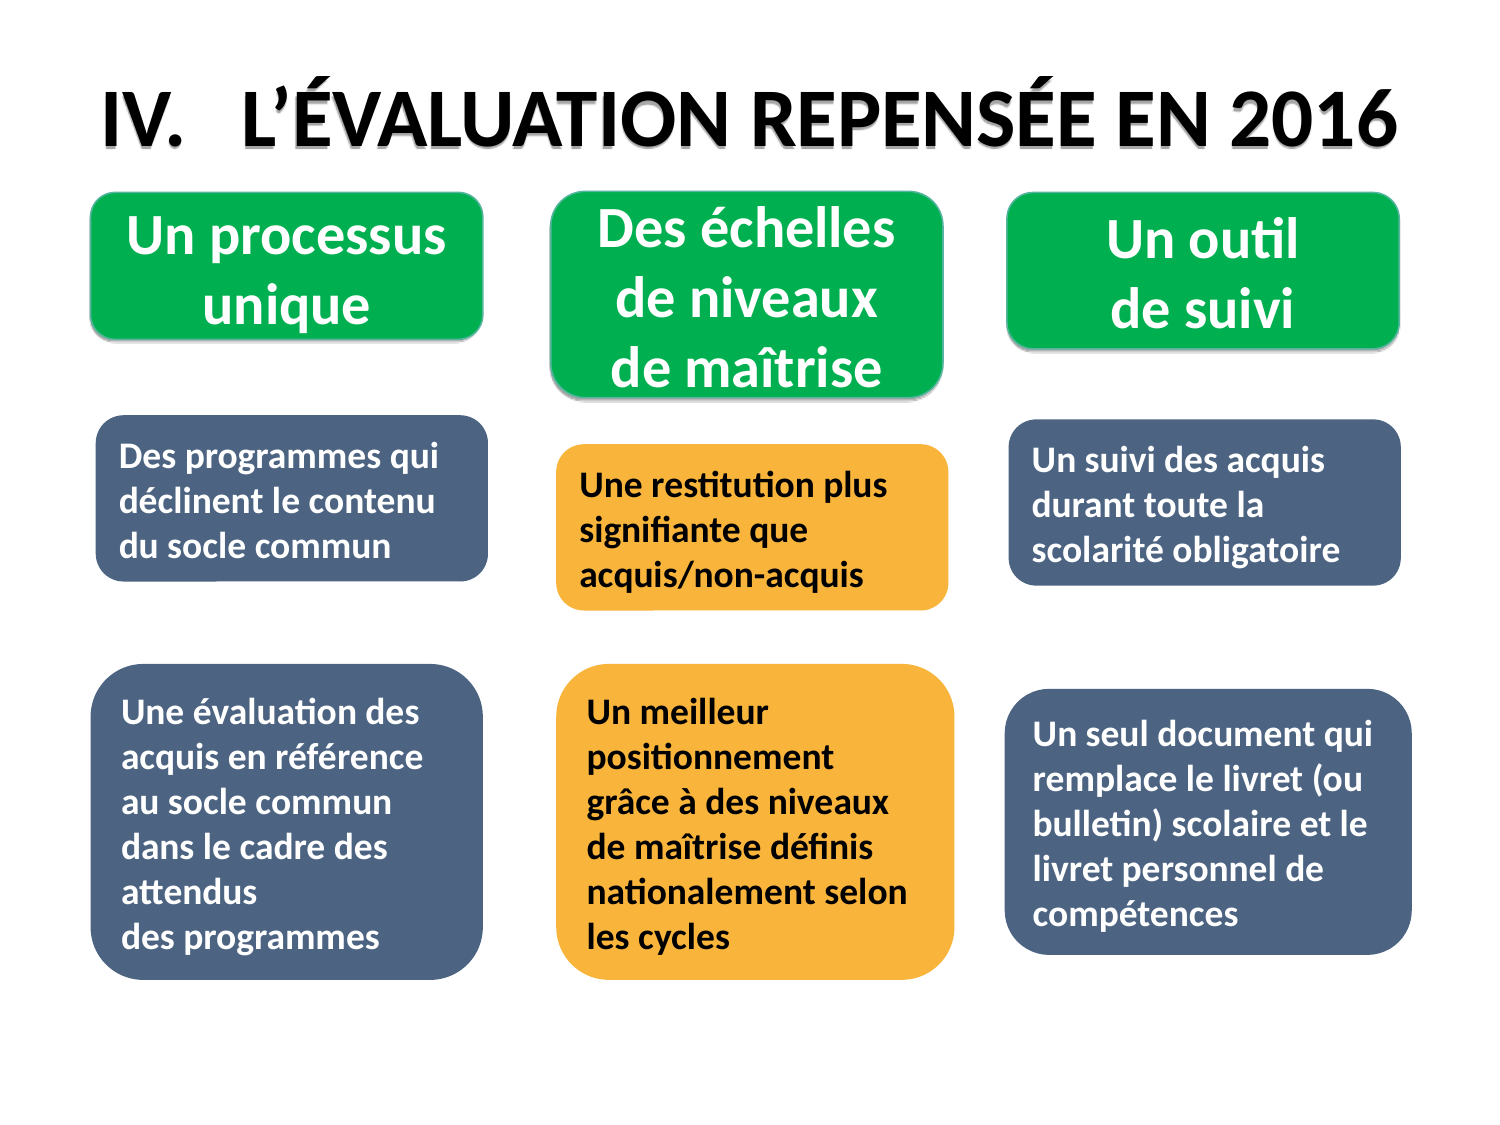

# L’ÉVALUATION REPENSÉE EN 2016
Des échelles
de niveaux
de maîtrise
Un processus
unique
Un outil
de suivi
Des programmes qui déclinent le contenu du socle commun
Un suivi des acquis durant toute la scolarité obligatoire
Une restitution plus signifiante que acquis/non-acquis
Un meilleur positionnement grâce à des niveaux de maîtrise définis nationalement selon les cycles
Une évaluation des acquis en référence au socle commun dans le cadre des attendus
des programmes
Un seul document qui remplace le livret (ou bulletin) scolaire et le livret personnel de compétences